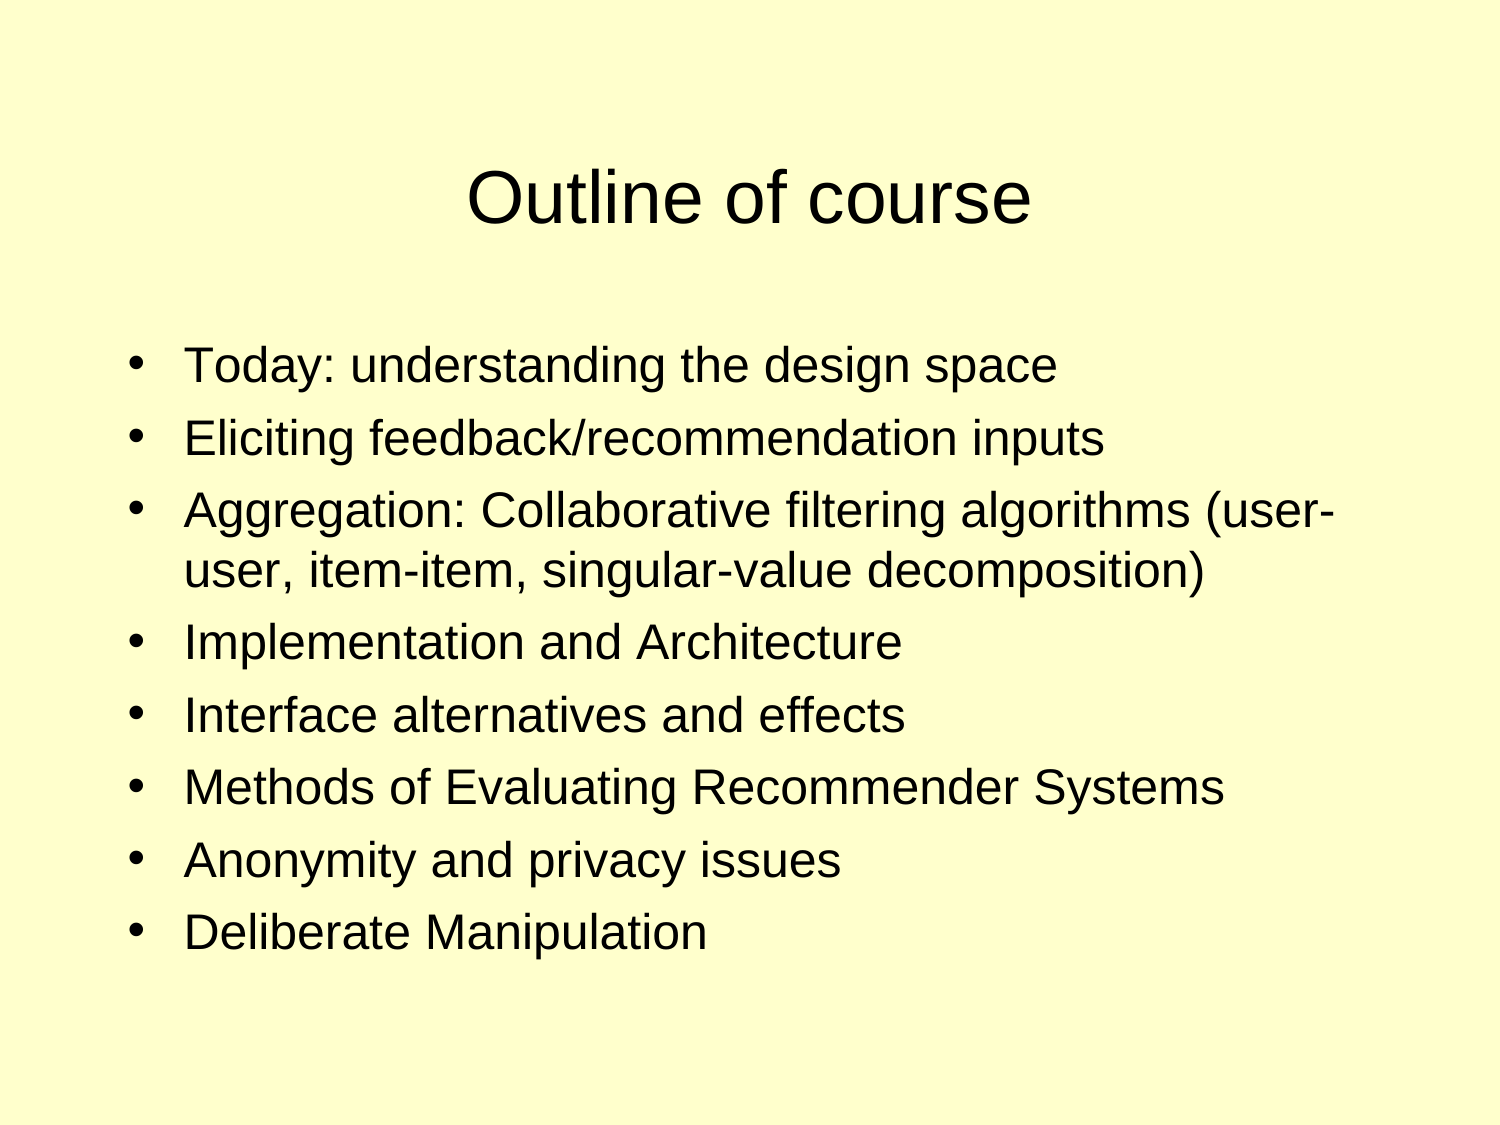

# Outline of course
Today: understanding the design space
Eliciting feedback/recommendation inputs
Aggregation: Collaborative filtering algorithms (user-user, item-item, singular-value decomposition)
Implementation and Architecture
Interface alternatives and effects
Methods of Evaluating Recommender Systems
Anonymity and privacy issues
Deliberate Manipulation